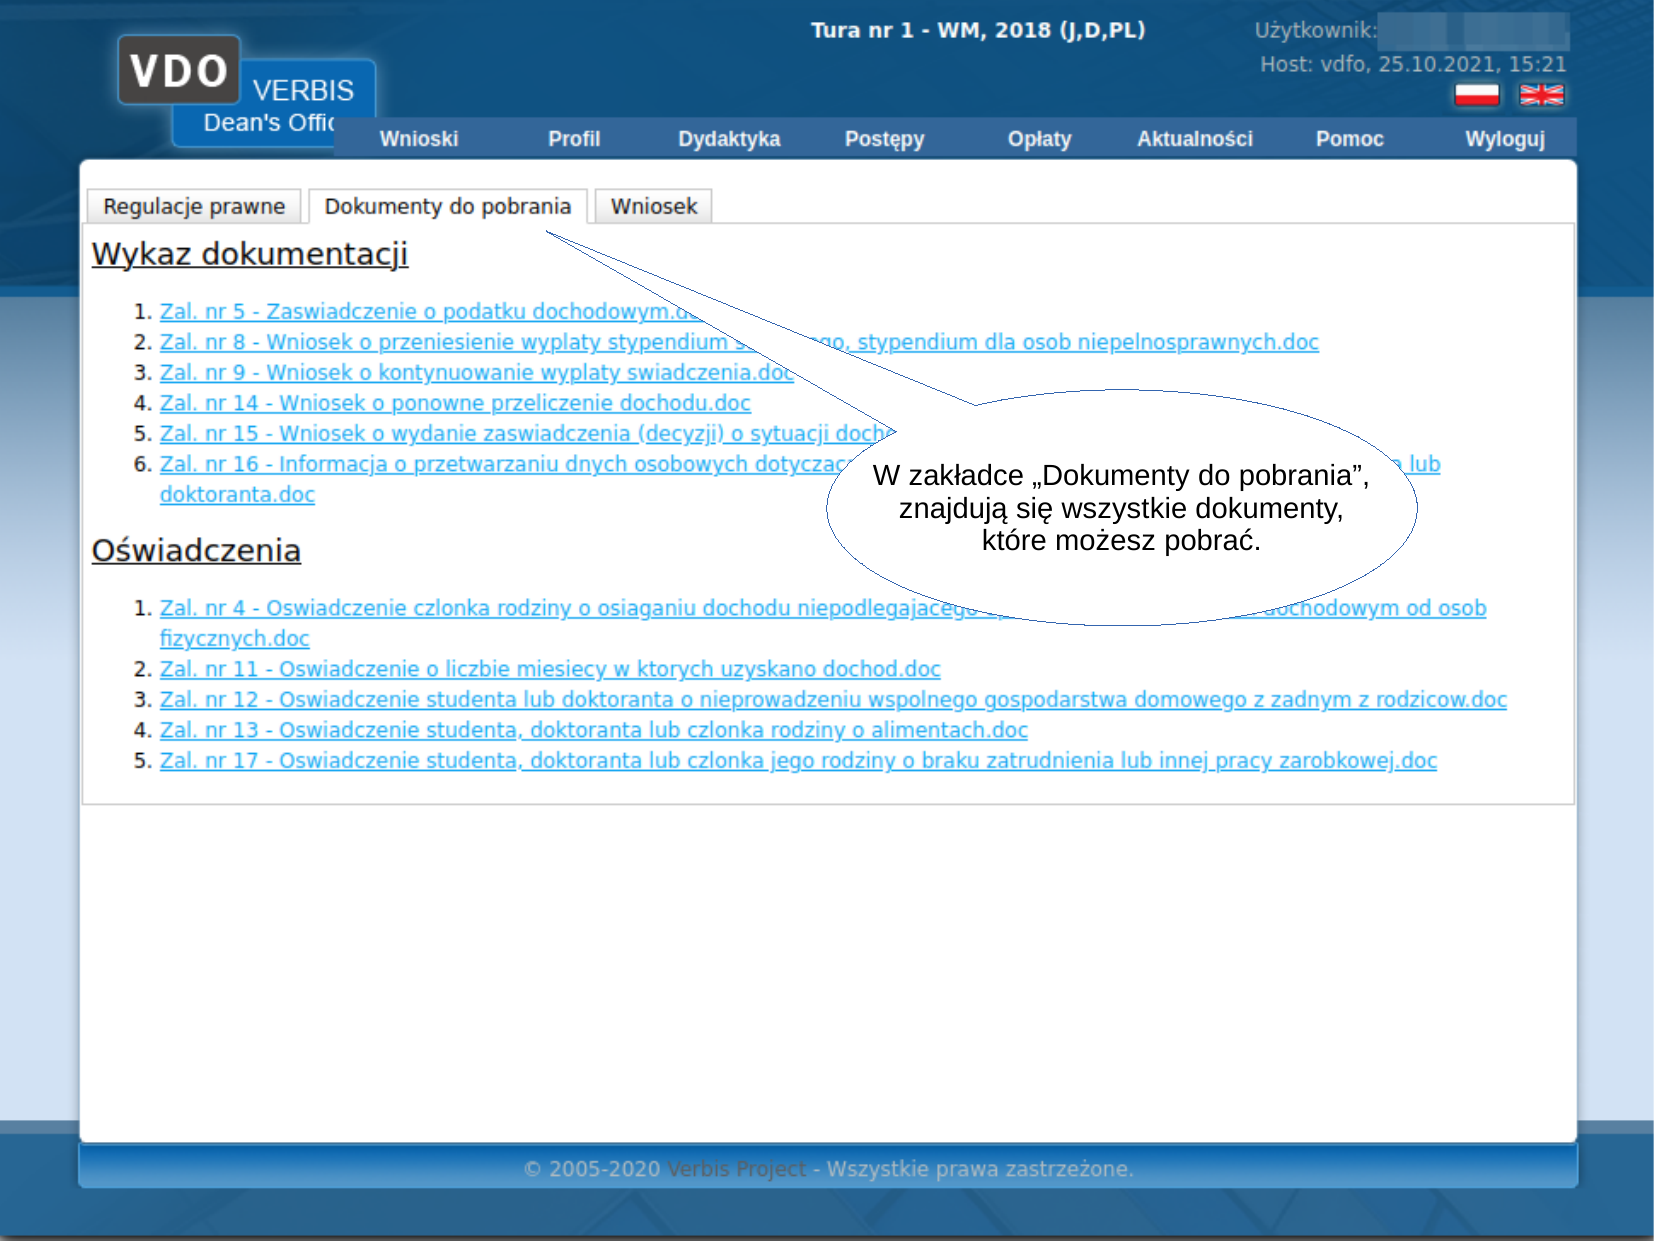

W zakładce „Dokumenty do pobrania”,
znajdują się wszystkie dokumenty,
które możesz pobrać.
© 2020 Verbis - wszystkie prawa zastrzeżone